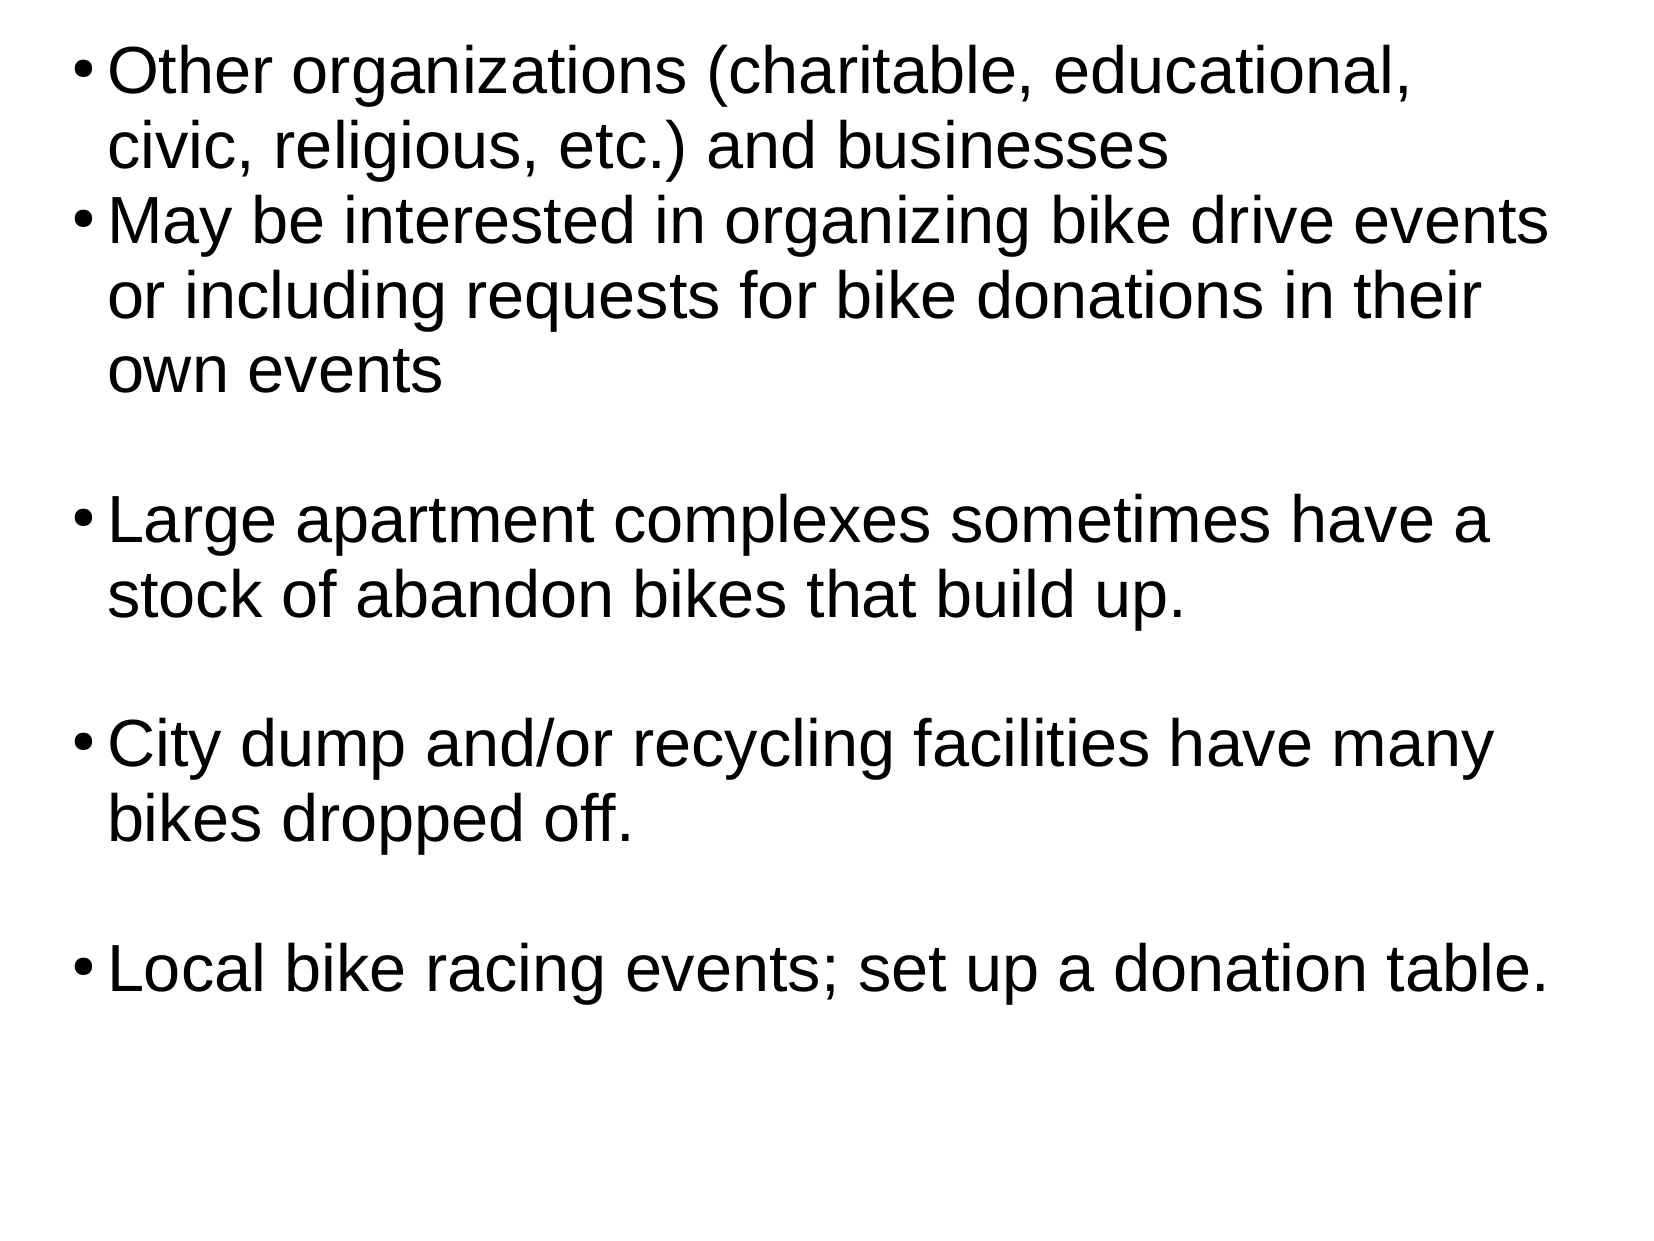

# Other organizations (charitable, educational, civic, religious, etc.) and businesses
May be interested in organizing bike drive events or including requests for bike donations in their own events
Large apartment complexes sometimes have a stock of abandon bikes that build up.
City dump and/or recycling facilities have many bikes dropped off.
Local bike racing events; set up a donation table.